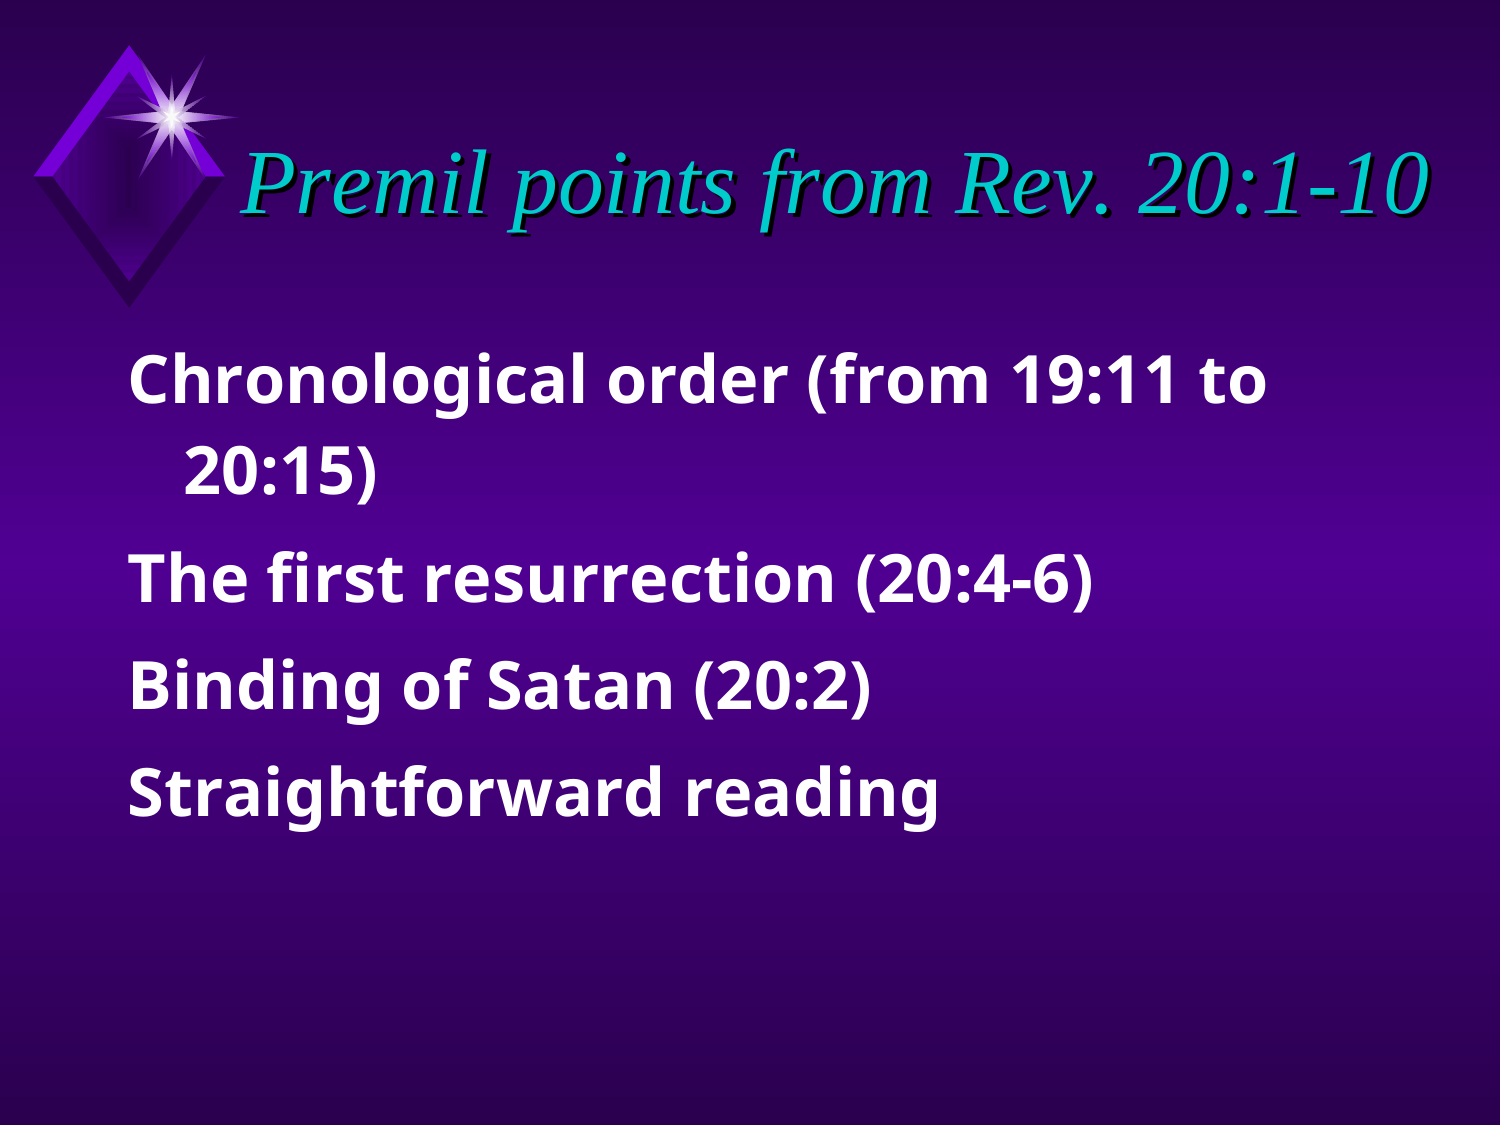

# Premil points from Rev. 20:1-10
Chronological order (from 19:11 to 20:15)
The first resurrection (20:4-6)
Binding of Satan (20:2)
Straightforward reading